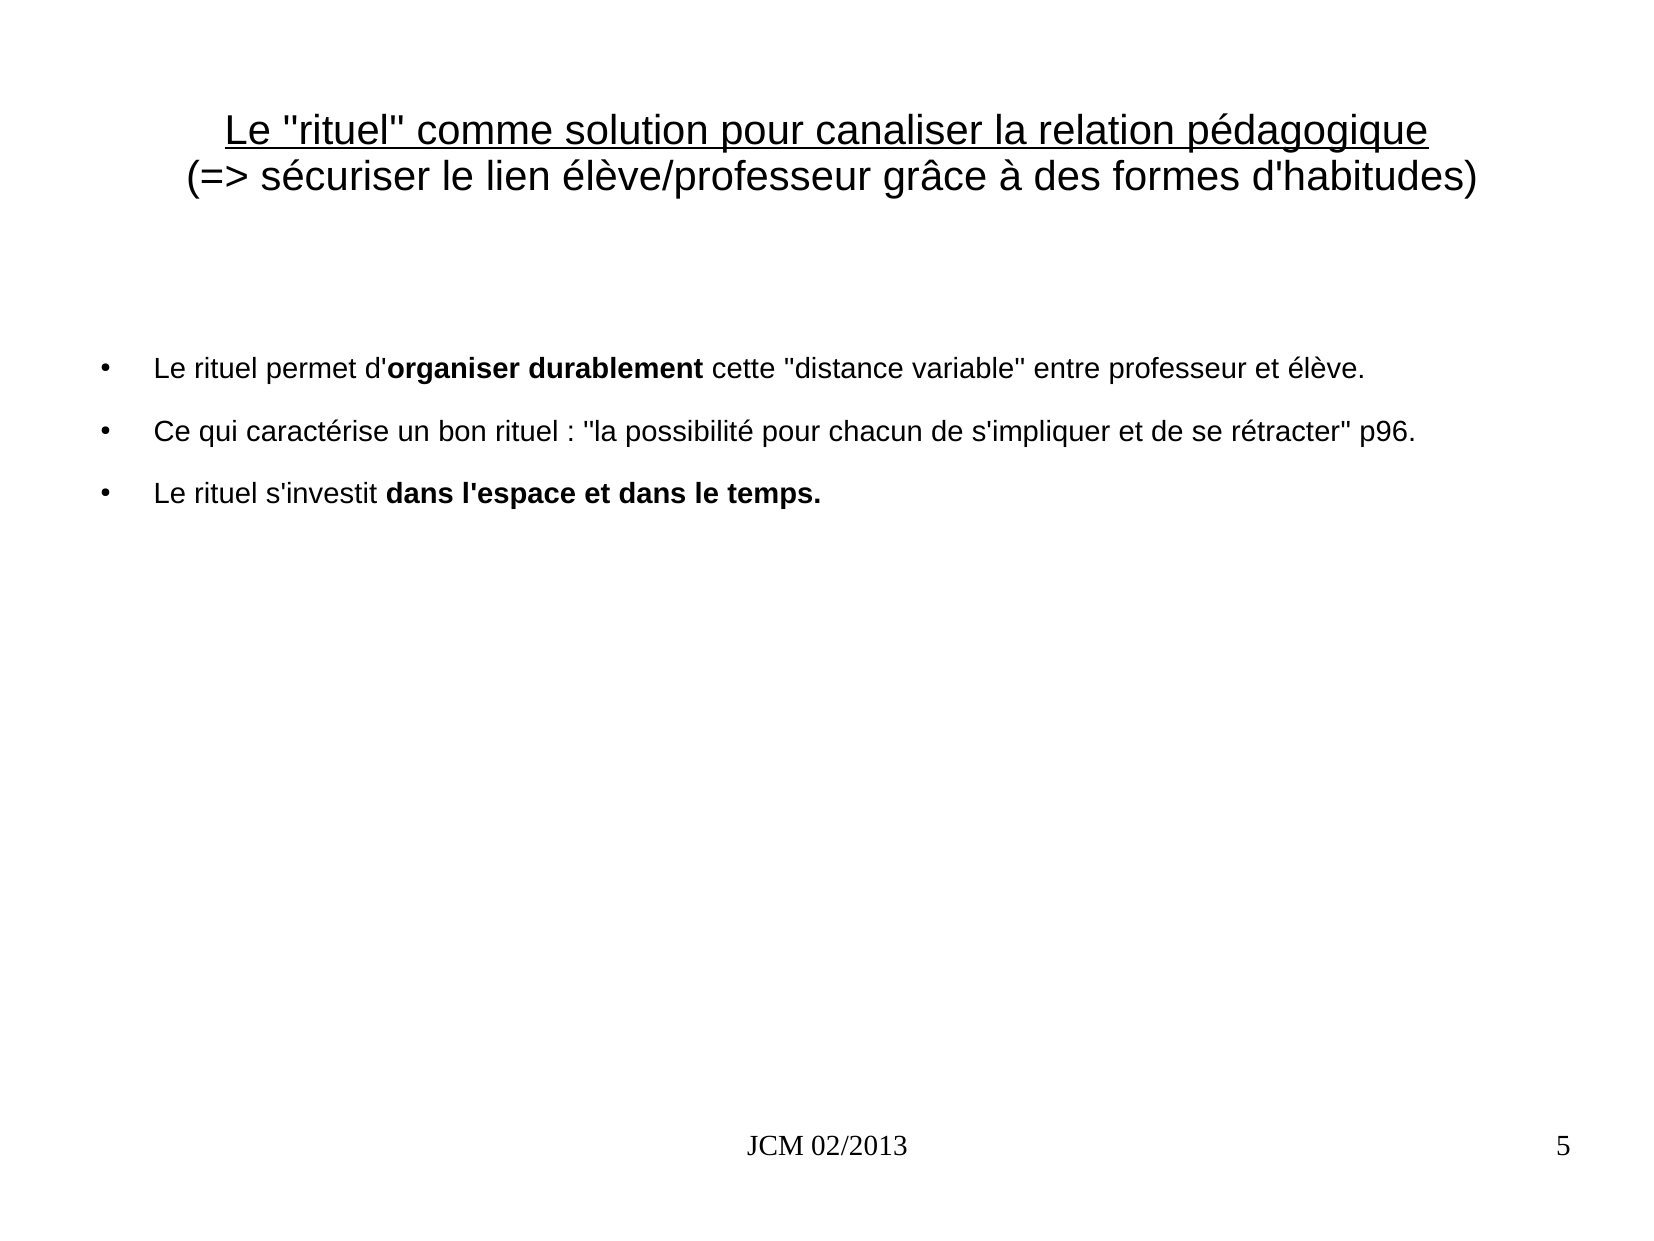

# Le ''rituel'' comme solution pour canaliser la relation pédagogique (=> sécuriser le lien élève/professeur grâce à des formes d'habitudes)
Le rituel permet d'organiser durablement cette ''distance variable'' entre professeur et élève.
Ce qui caractérise un bon rituel : ''la possibilité pour chacun de s'impliquer et de se rétracter'' p96.
Le rituel s'investit dans l'espace et dans le temps.
JCM 02/2013
5